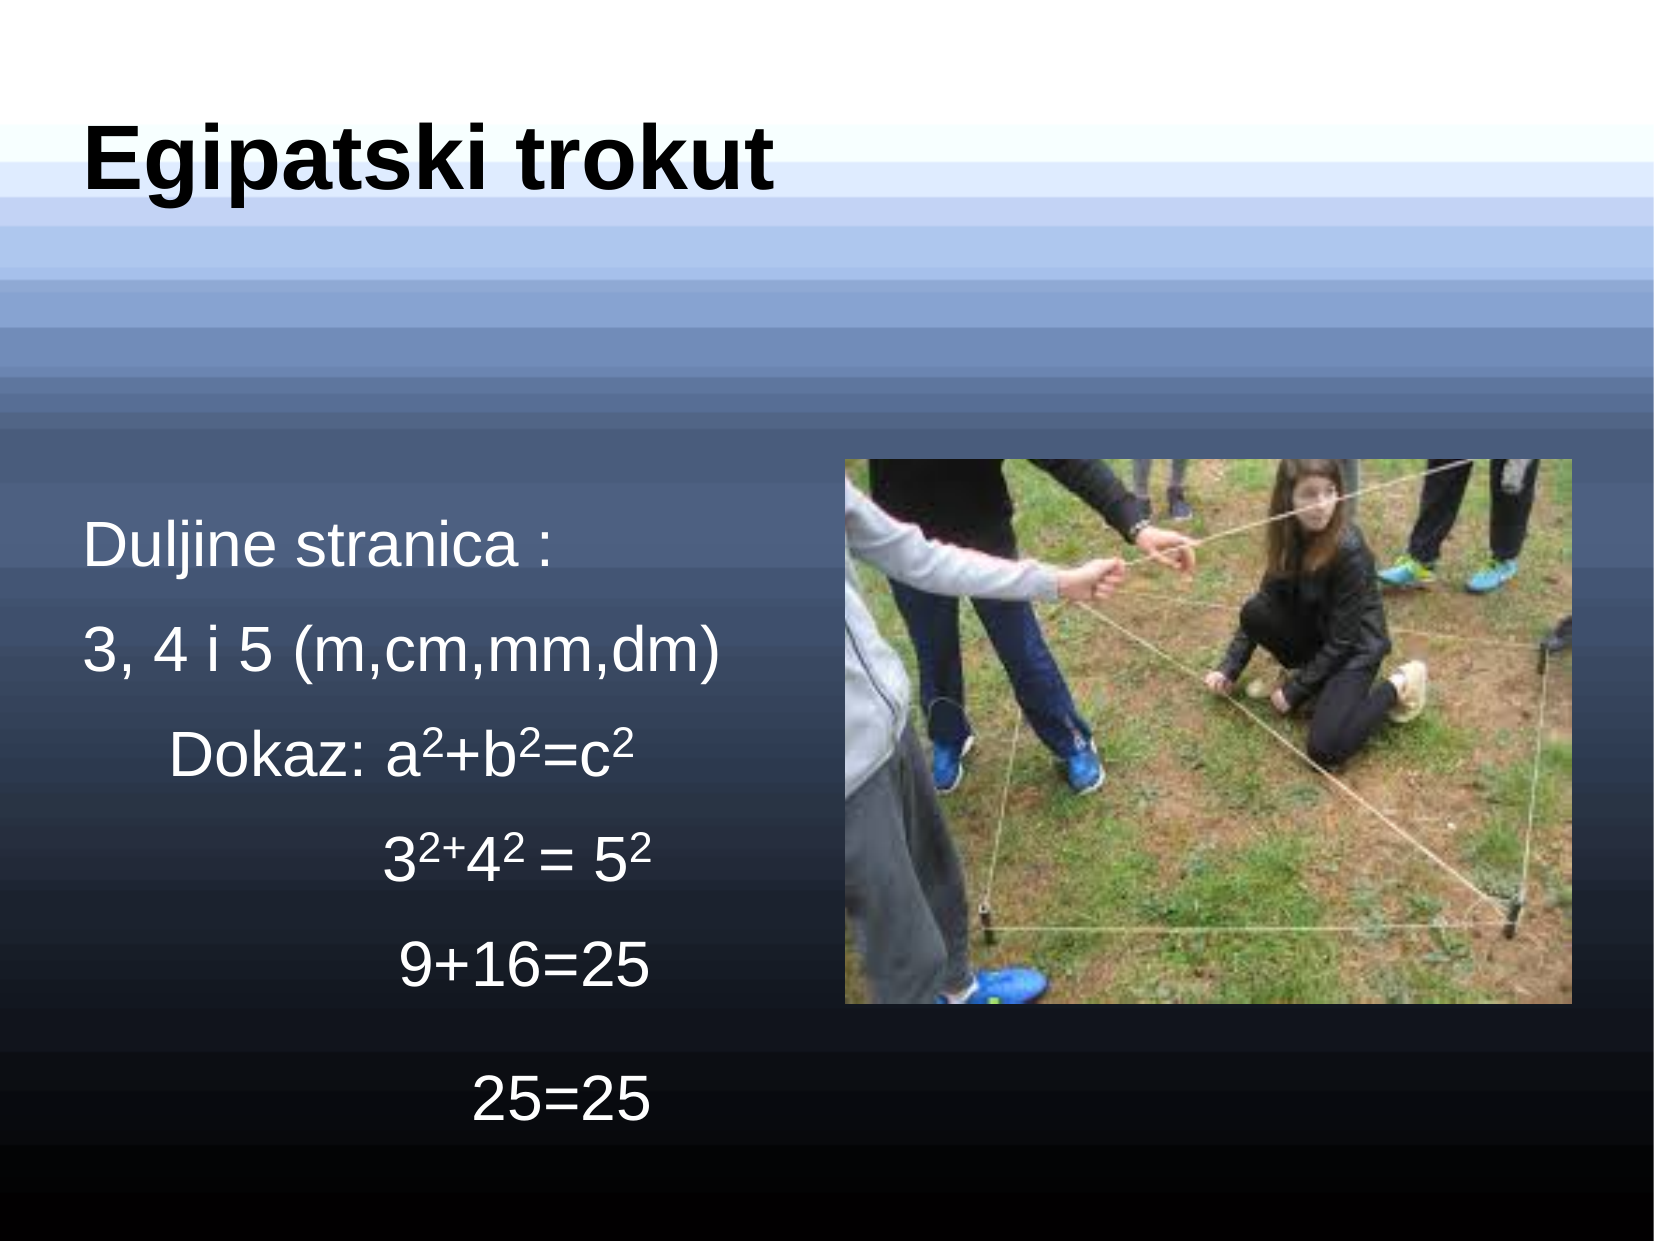

# Egipatski trokut
Duljine stranica :
3, 4 i 5 (m,cm,mm,dm)
Dokaz: a2+b2=c2
 32+42 = 52
 9+16=25
 25=25